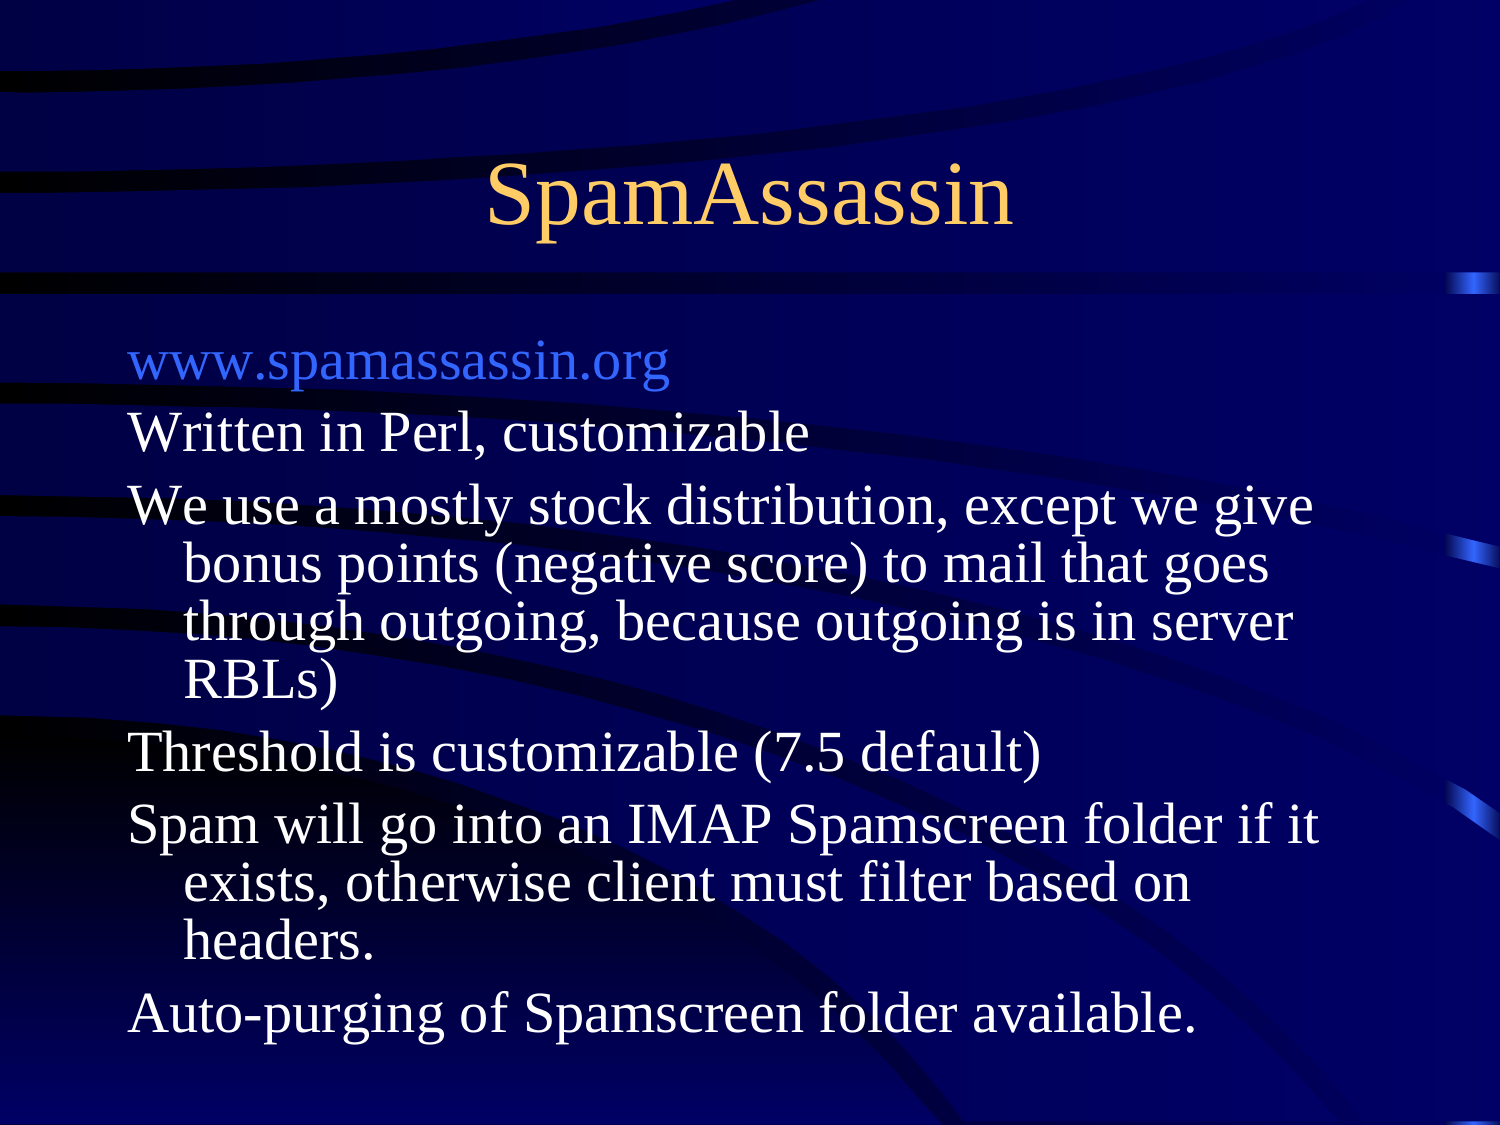

# SpamAssassin
www.spamassassin.org
Written in Perl, customizable
We use a mostly stock distribution, except we give bonus points (negative score) to mail that goes through outgoing, because outgoing is in server RBLs)
Threshold is customizable (7.5 default)
Spam will go into an IMAP Spamscreen folder if it exists, otherwise client must filter based on headers.
Auto-purging of Spamscreen folder available.